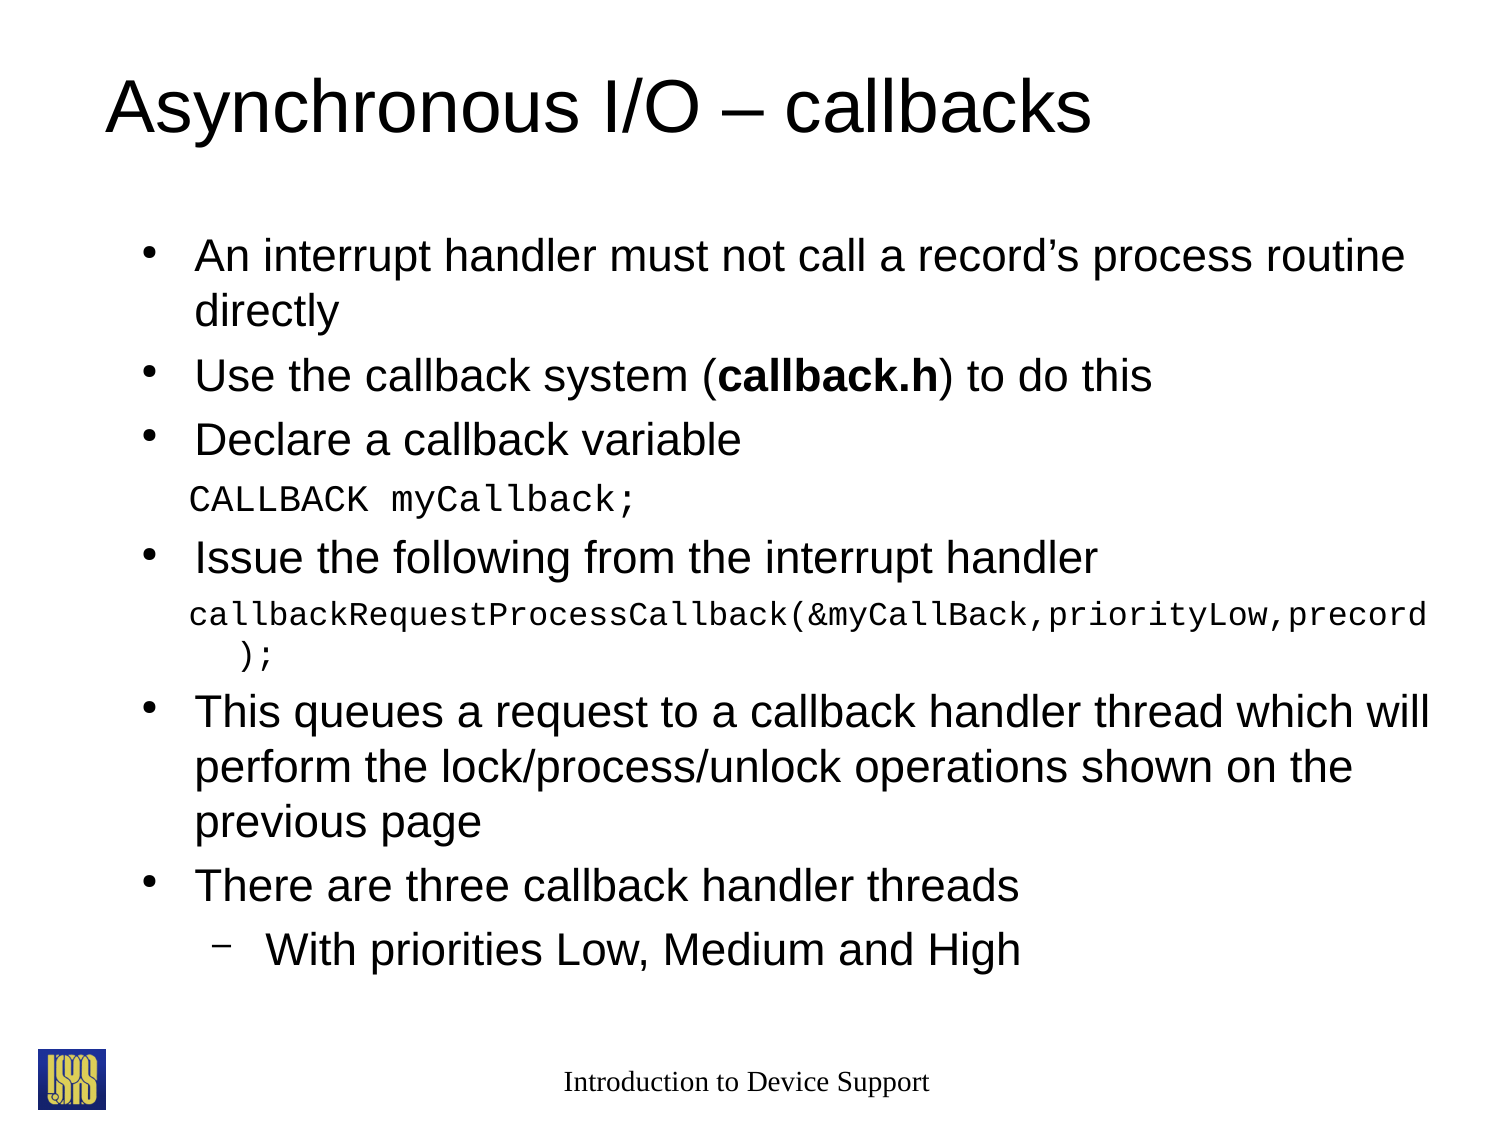

# Asynchronous I/O – callbacks
An interrupt handler must not call a record’s process routine directly
Use the callback system (callback.h) to do this
Declare a callback variable
CALLBACK myCallback;
Issue the following from the interrupt handler
callbackRequestProcessCallback(&myCallBack,priorityLow,precord);
This queues a request to a callback handler thread which will perform the lock/process/unlock operations shown on the previous page
There are three callback handler threads
With priorities Low, Medium and High